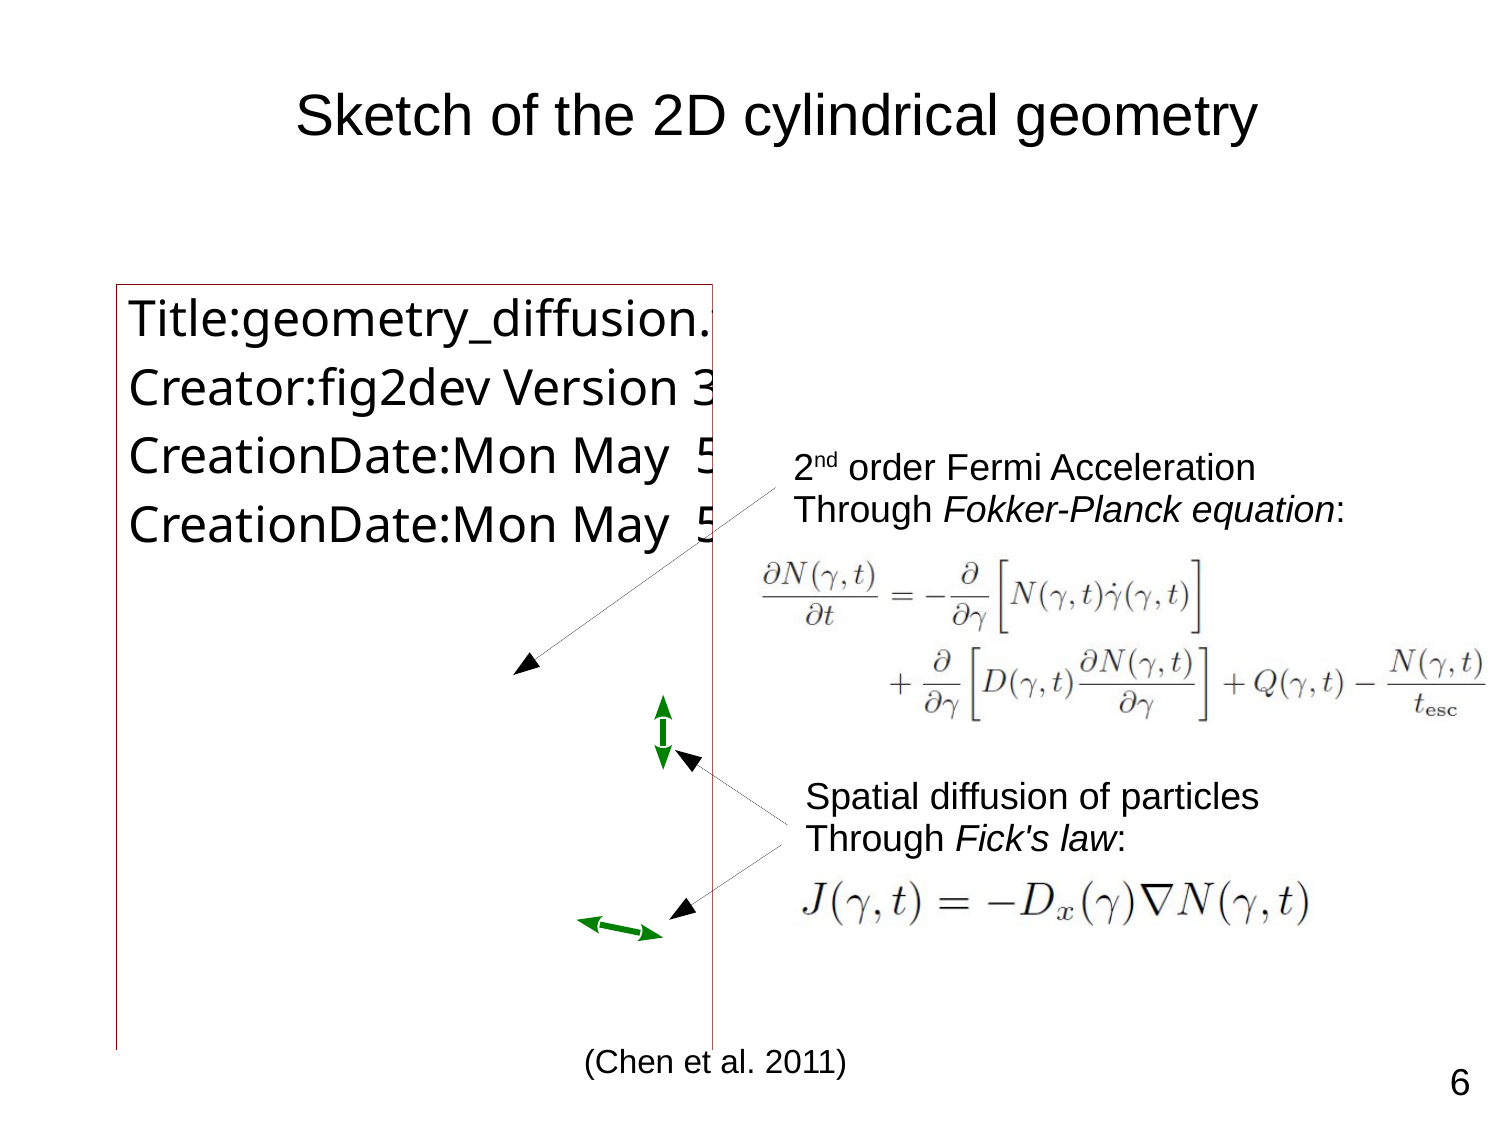

Sketch of the 2D cylindrical geometry
2nd order Fermi Acceleration
Through Fokker-Planck equation:
Spatial diffusion of particles
Through Fick's law:
(Chen et al. 2011)